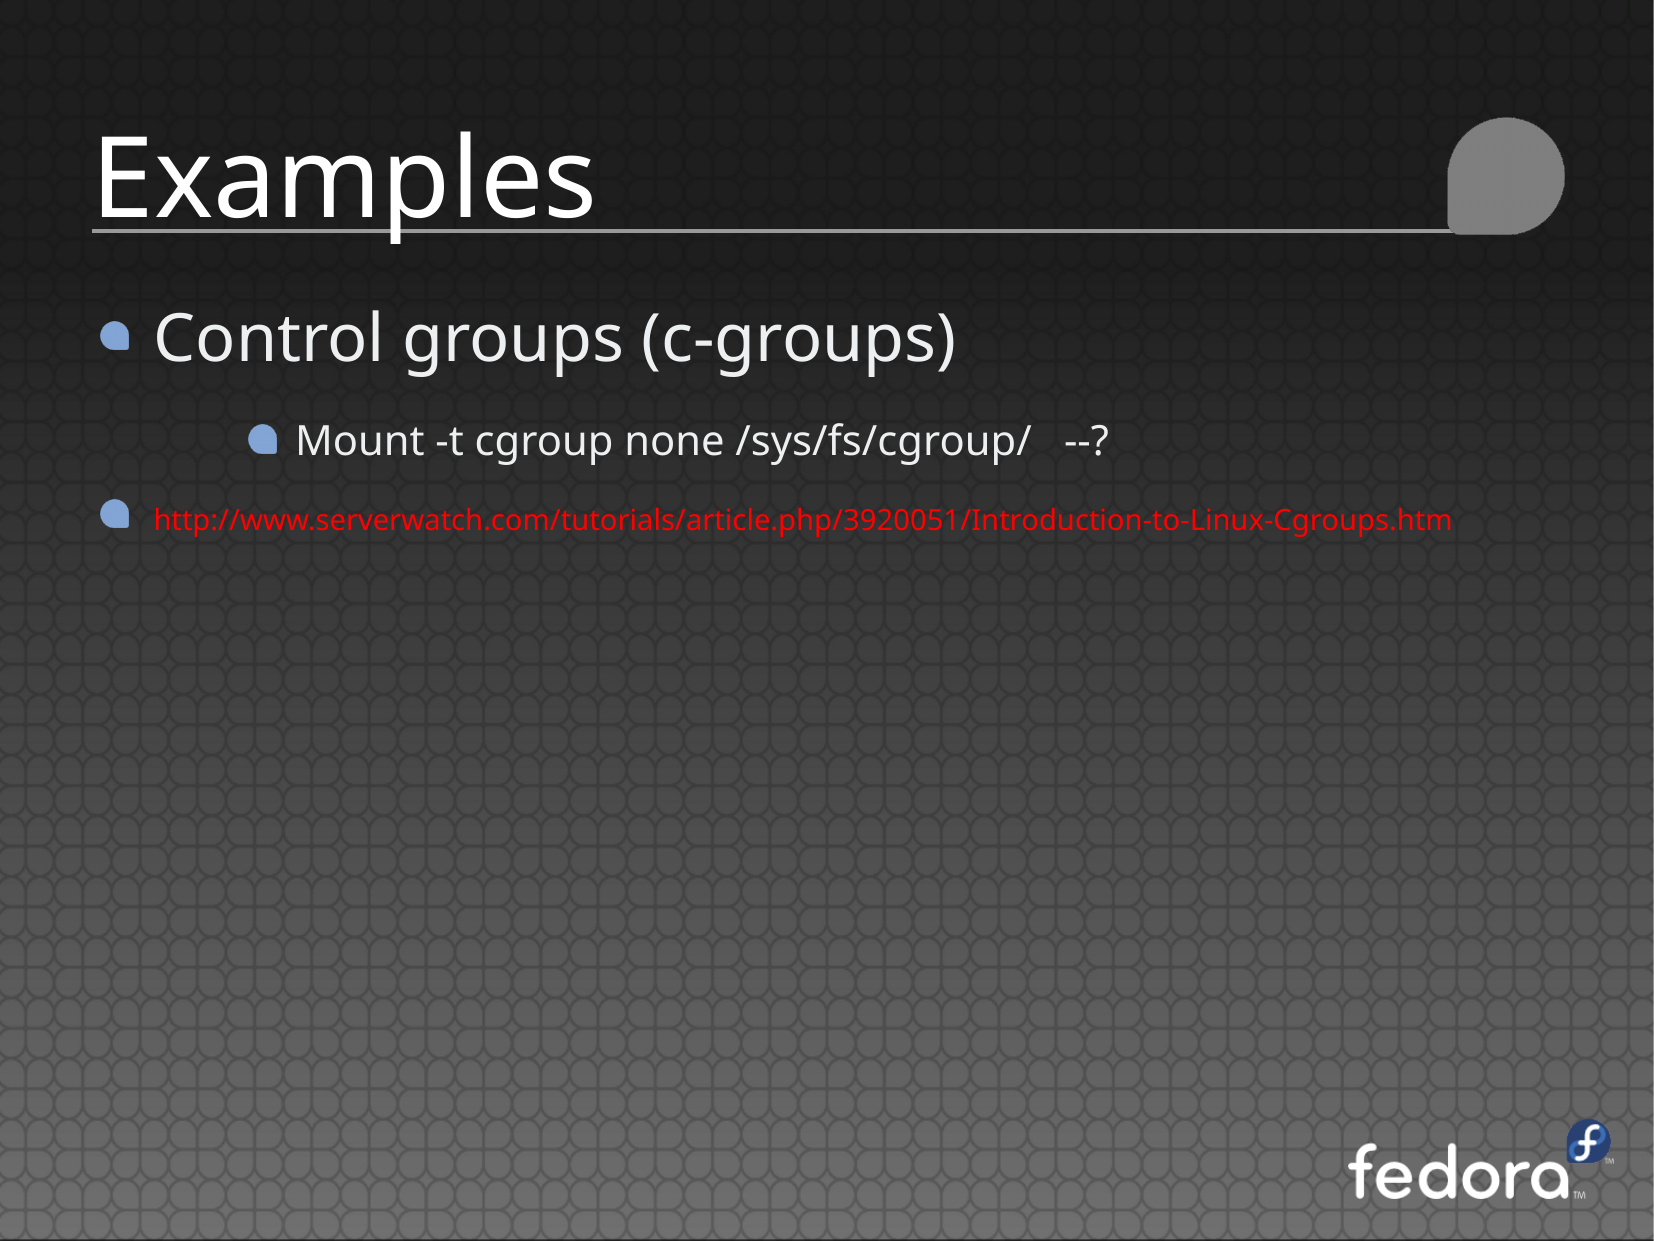

Examples
# Control groups (c-groups)
Mount -t cgroup none /sys/fs/cgroup/ --?
http://www.serverwatch.com/tutorials/article.php/3920051/Introduction-to-Linux-Cgroups.htm